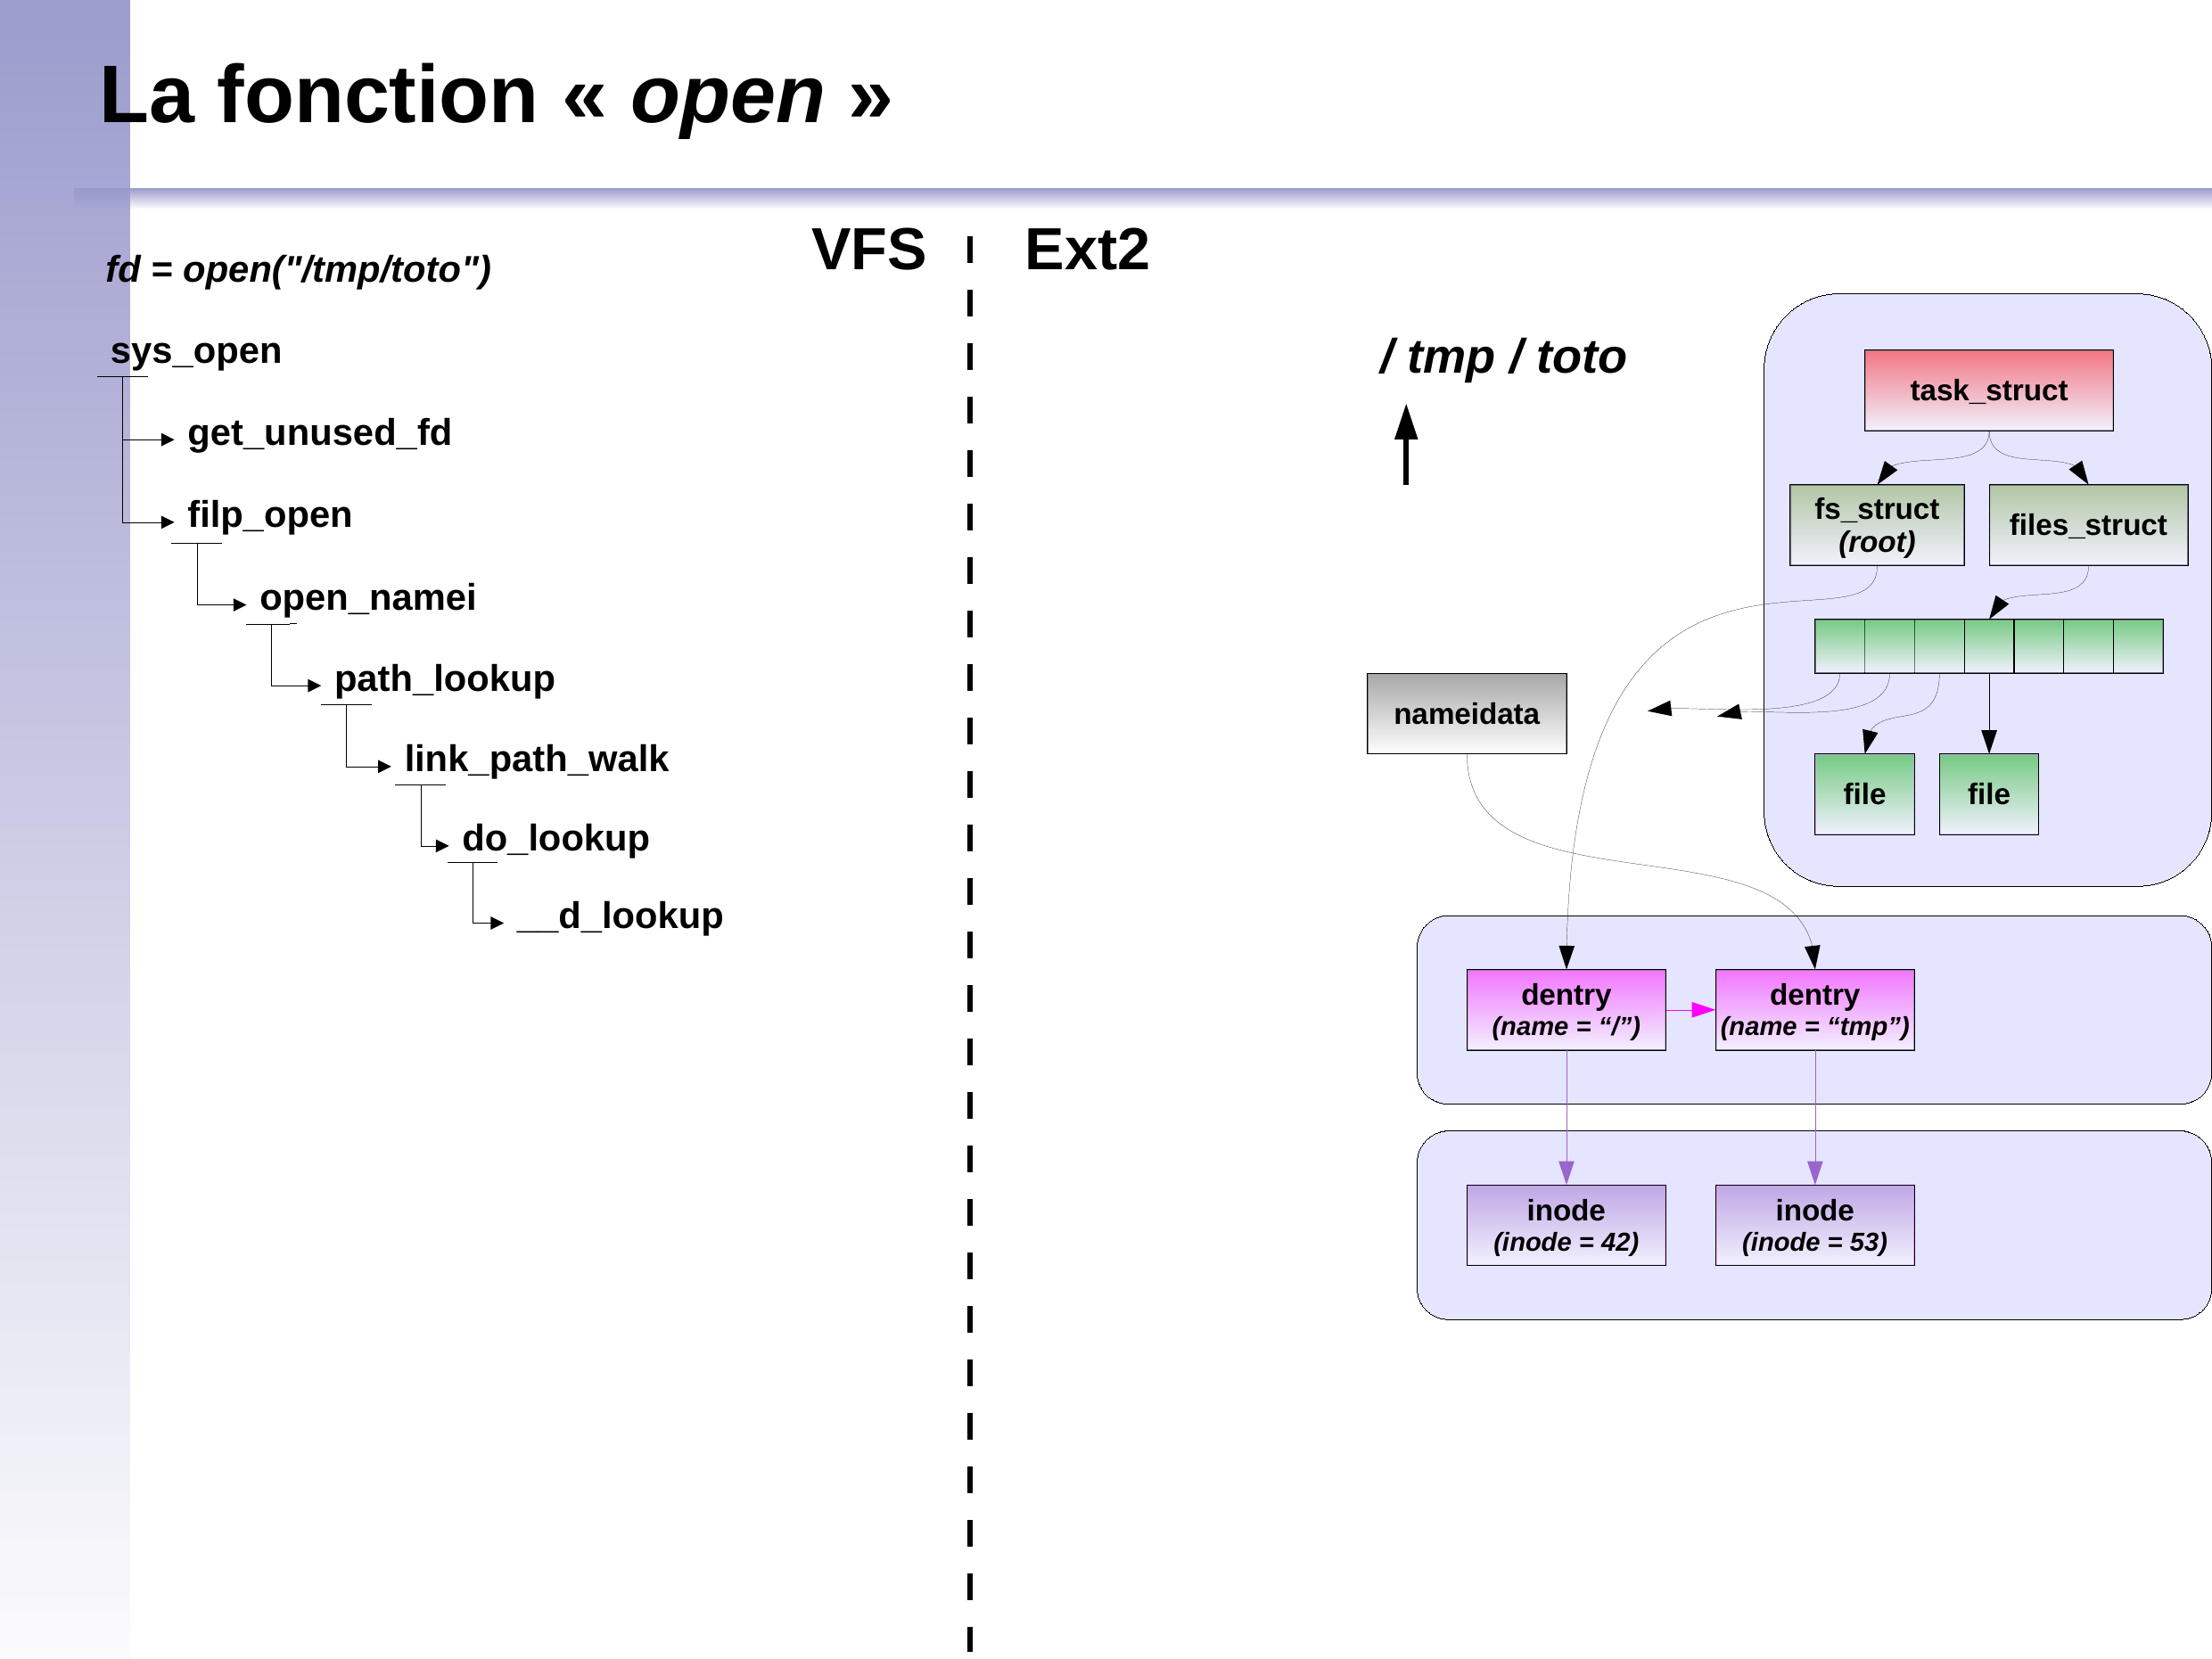

# La fonction « open »
VFS
Ext2
fd = open("/tmp/toto")
/ tmp / toto
sys_open
task_struct
get_unused_fd
files_struct
fs_struct
(root)
filp_open
open_namei
path_lookup
nameidata
link_path_walk
file
file
do_lookup
__d_lookup
dentry
(name = “/”)
dentry
(name = “tmp”)
inode
(inode = 42)
inode
(inode = 53)